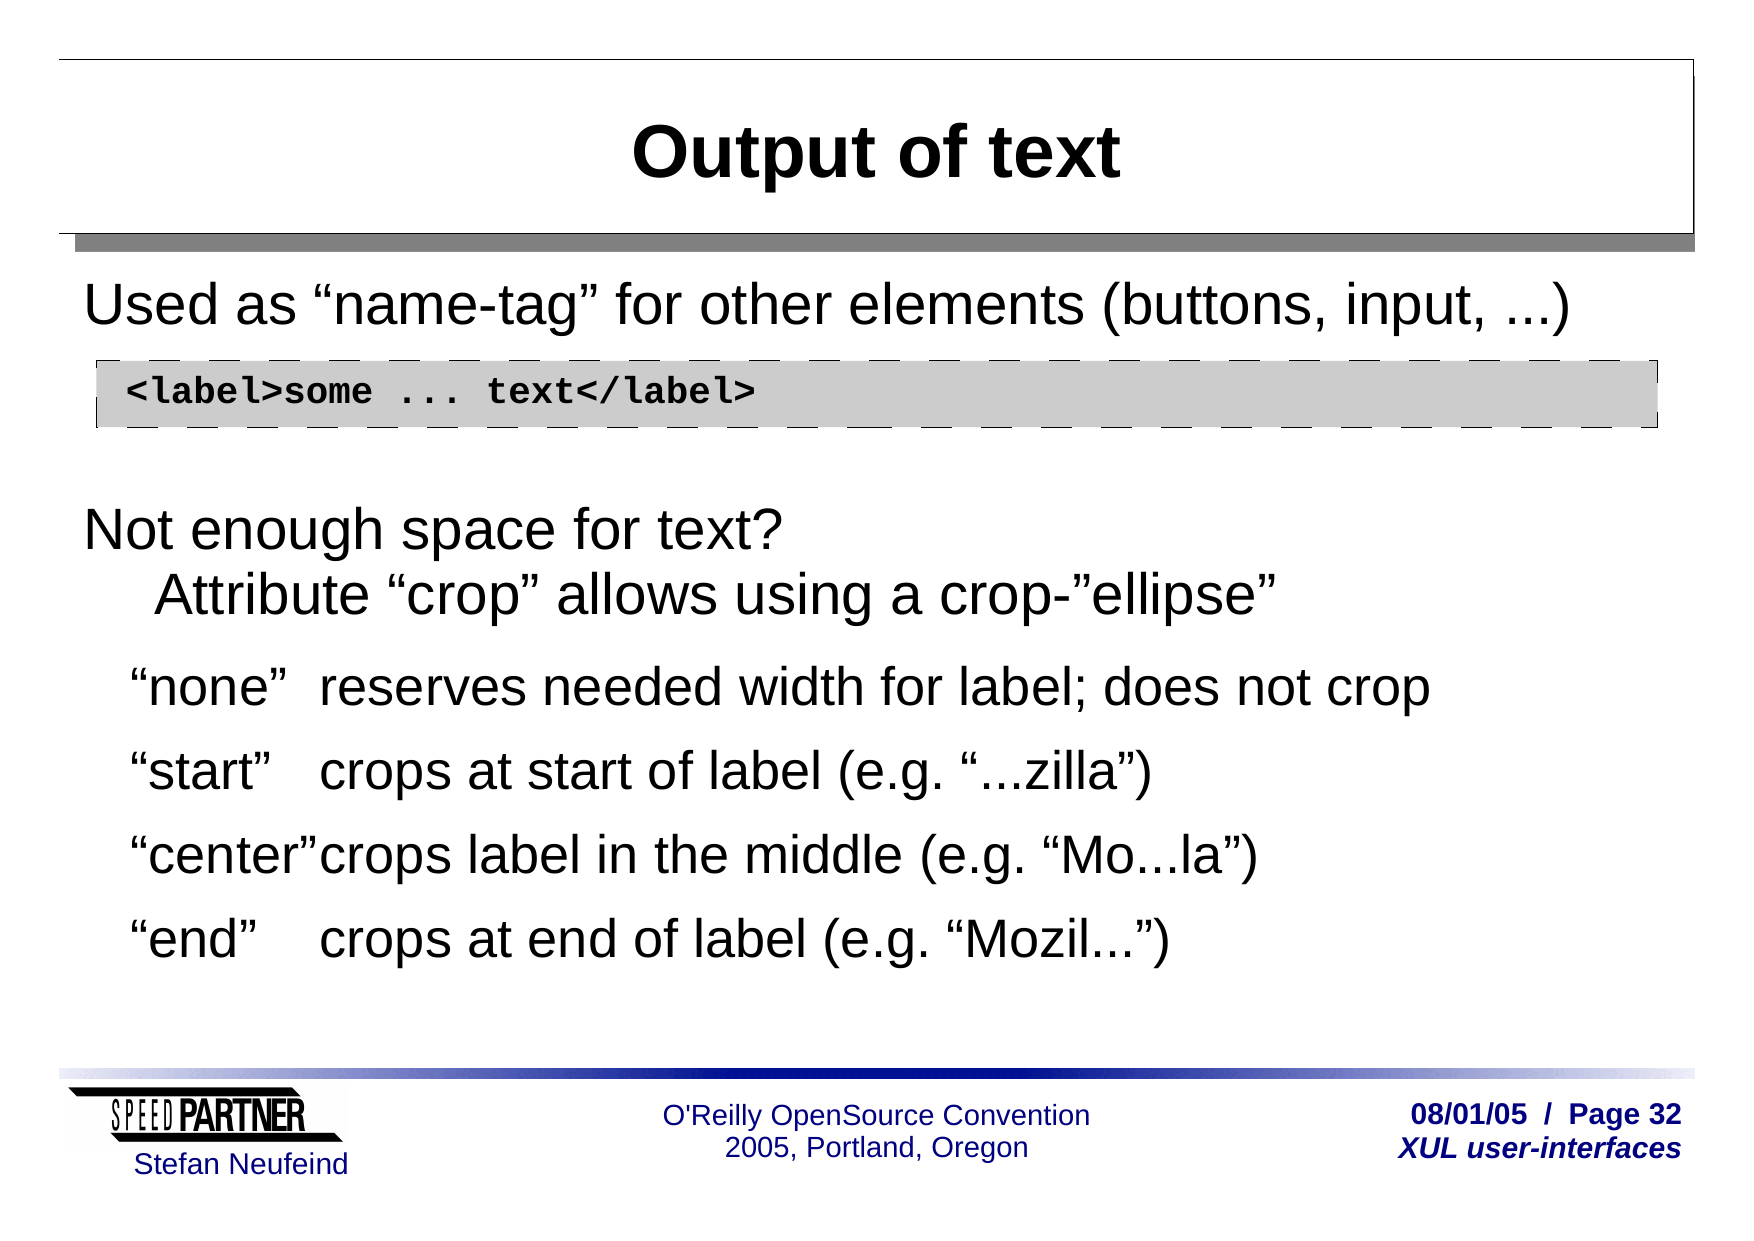

# Output of text
Used as “name-tag” for other elements (buttons, input, ...)
Not enough space for text?
Attribute “crop” allows using a crop-”ellipse”
“none”	reserves needed width for label; does not crop
“start”	crops at start of label (e.g. “...zilla”)
“center”	crops label in the middle (e.g. “Mo...la”)
“end”	crops at end of label (e.g. “Mozil...”)
<label>some ... text</label>